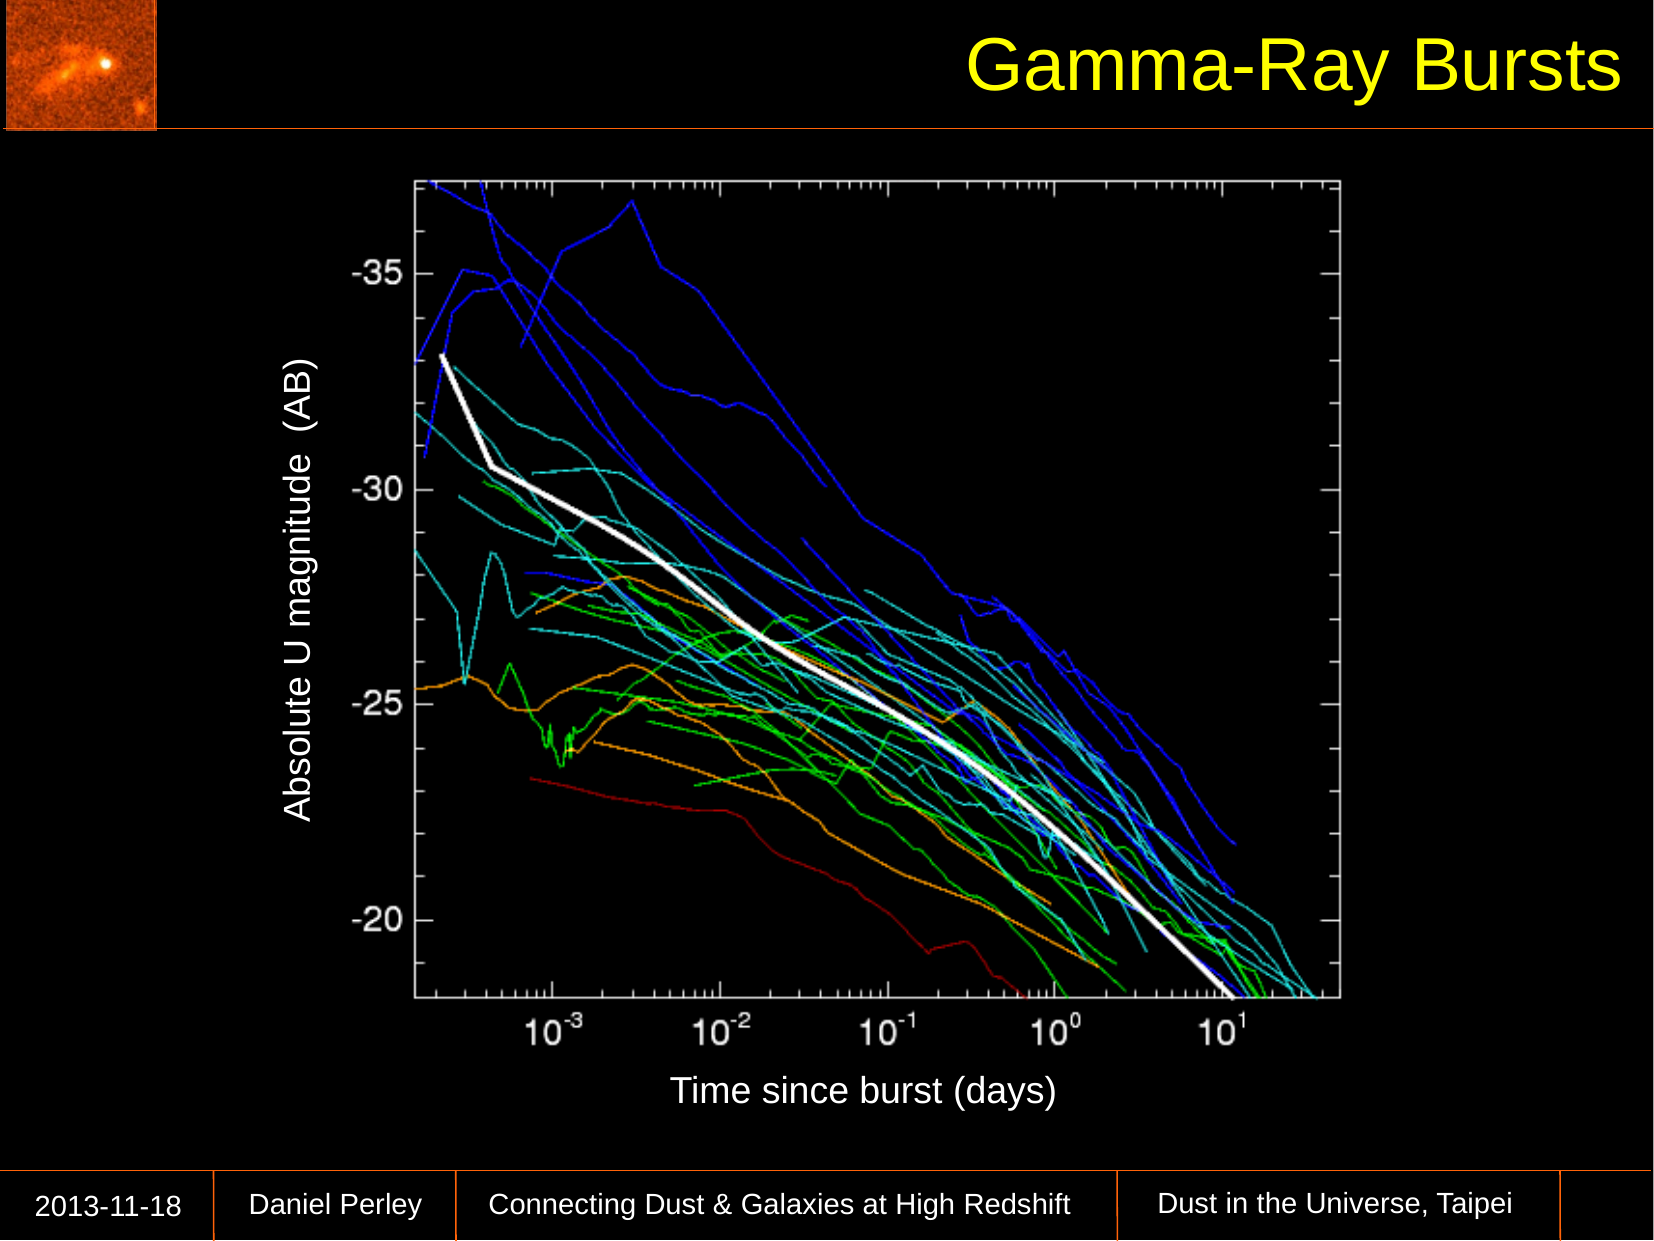

# Gamma-Ray Bursts
Absolute U magnitude (AB)
Time since burst (days)
2013-11-18